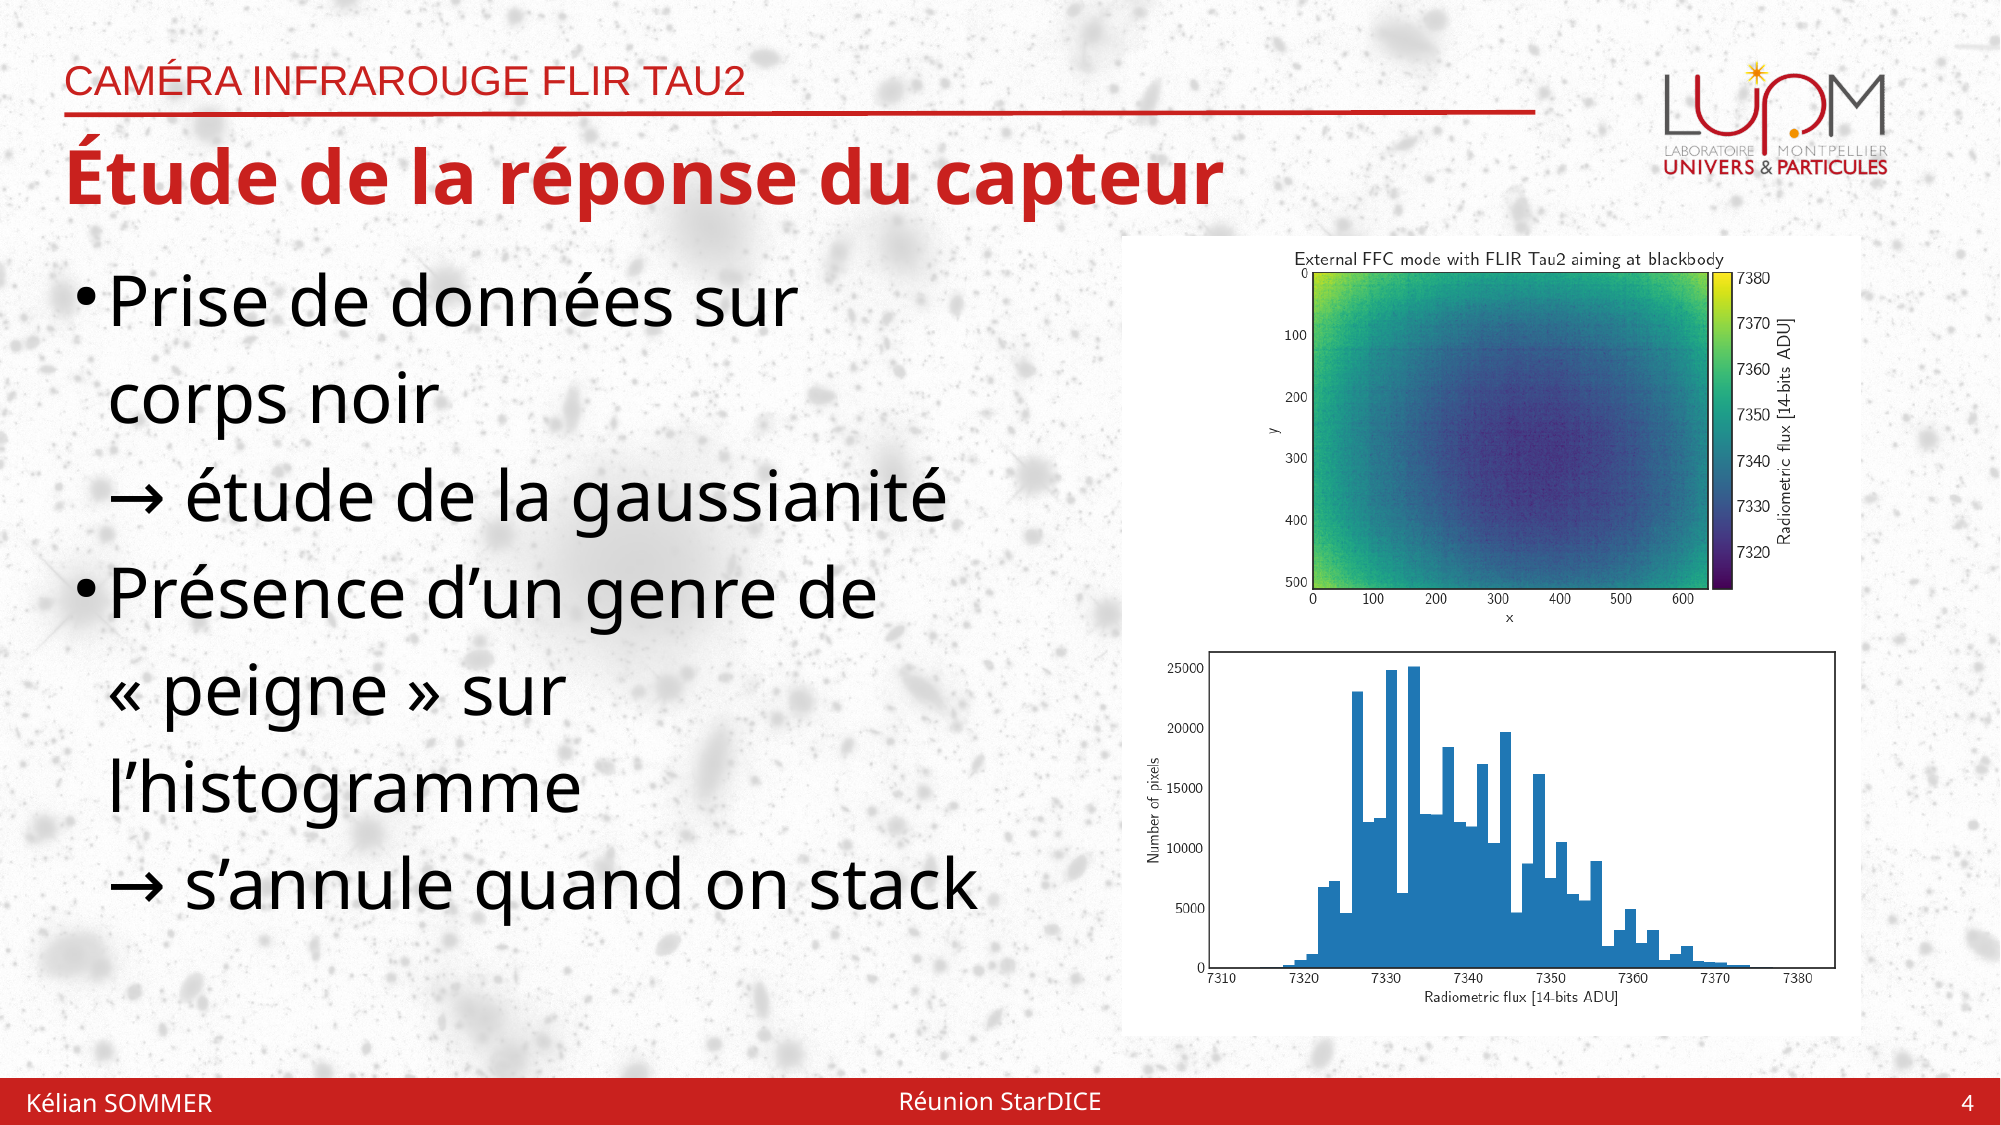

CAMÉRA INFRAROUGE FLIR TAU2
# Étude de la réponse du capteur
Prise de données sur corps noir
→ étude de la gaussianité
Présence d’un genre de « peigne » sur l’histogramme
→ s’annule quand on stack
4
Réunion StarDICE
Kélian SOMMER